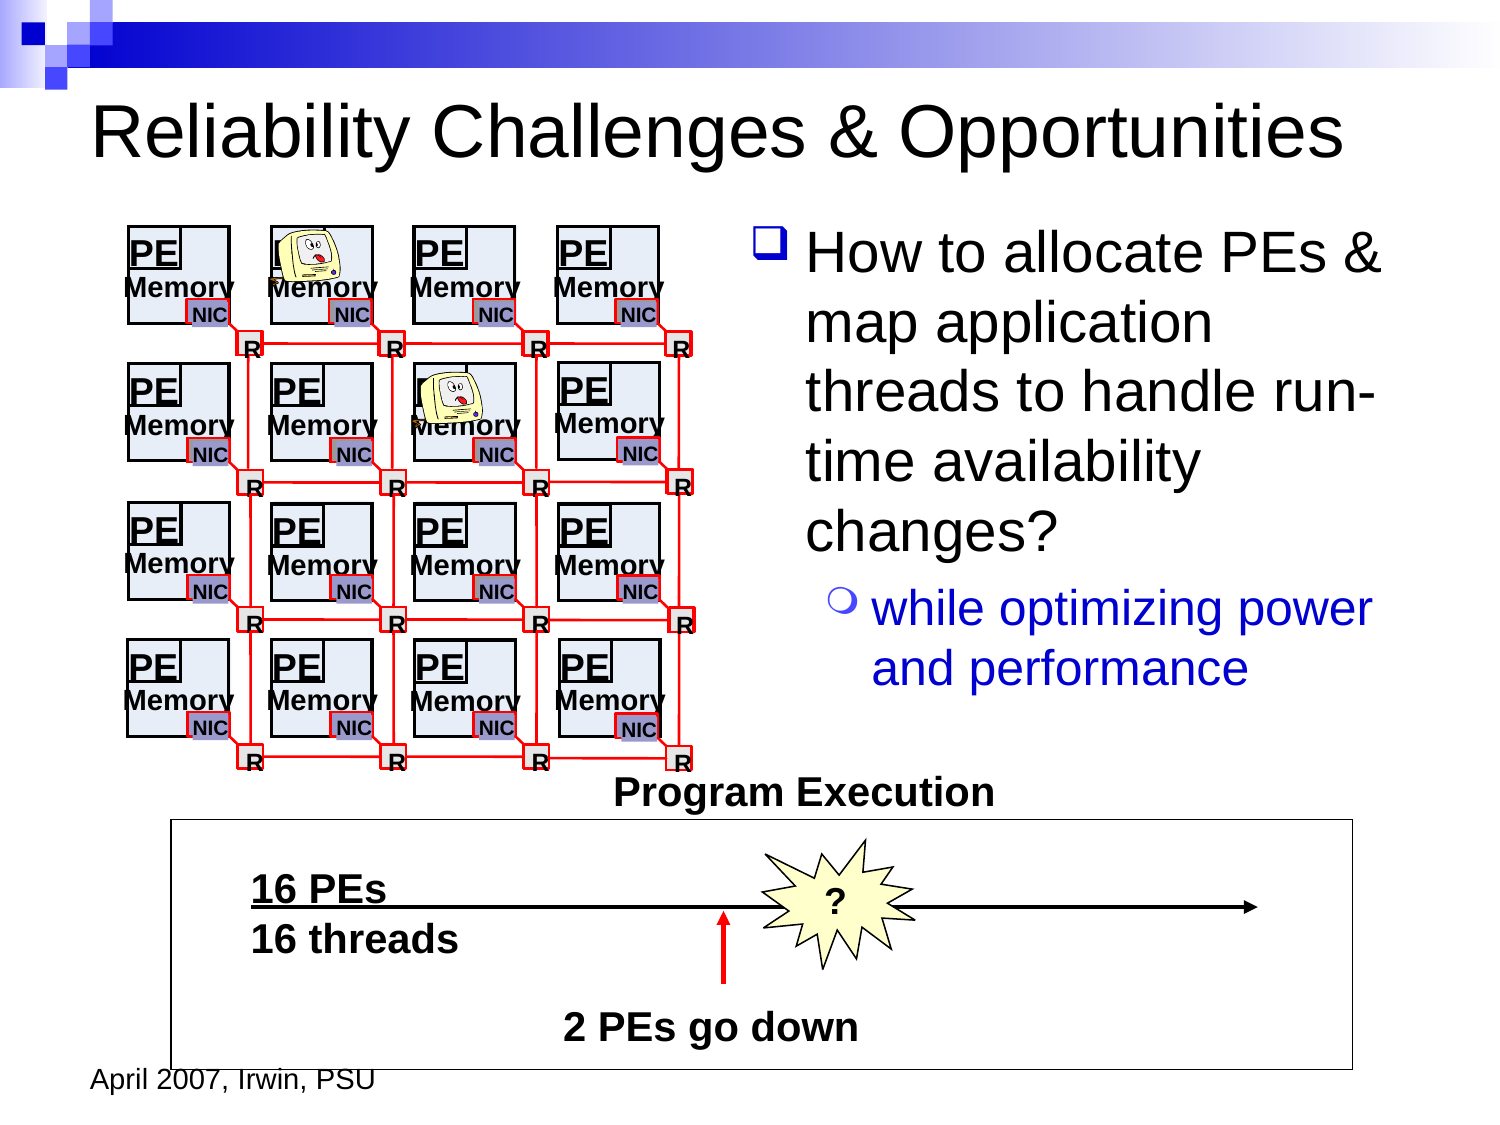

# Reliability Challenges & Opportunities
How to allocate PEs & map application threads to handle run-time availability changes?
while optimizing power and performance
PE
Memory
PE
Memory
PE
Memory
PE
Memory
PE
Memory
PE
Memory
PE
Memory
PE
Memory
PE
Memory
PE
Memory
PE
Memory
PE
Memory
PE
Memory
PE
Memory
PE
Memory
PE
Memory
NIC
NIC
NIC
NIC
R
R
R
R
NIC
NIC
NIC
NIC
R
R
R
R
NIC
NIC
NIC
NIC
R
R
R
R
NIC
NIC
NIC
NIC
R
R
R
R
Program Execution
?
16 PEs
16 threads
2 PEs go down
April 2007, Irwin, PSU